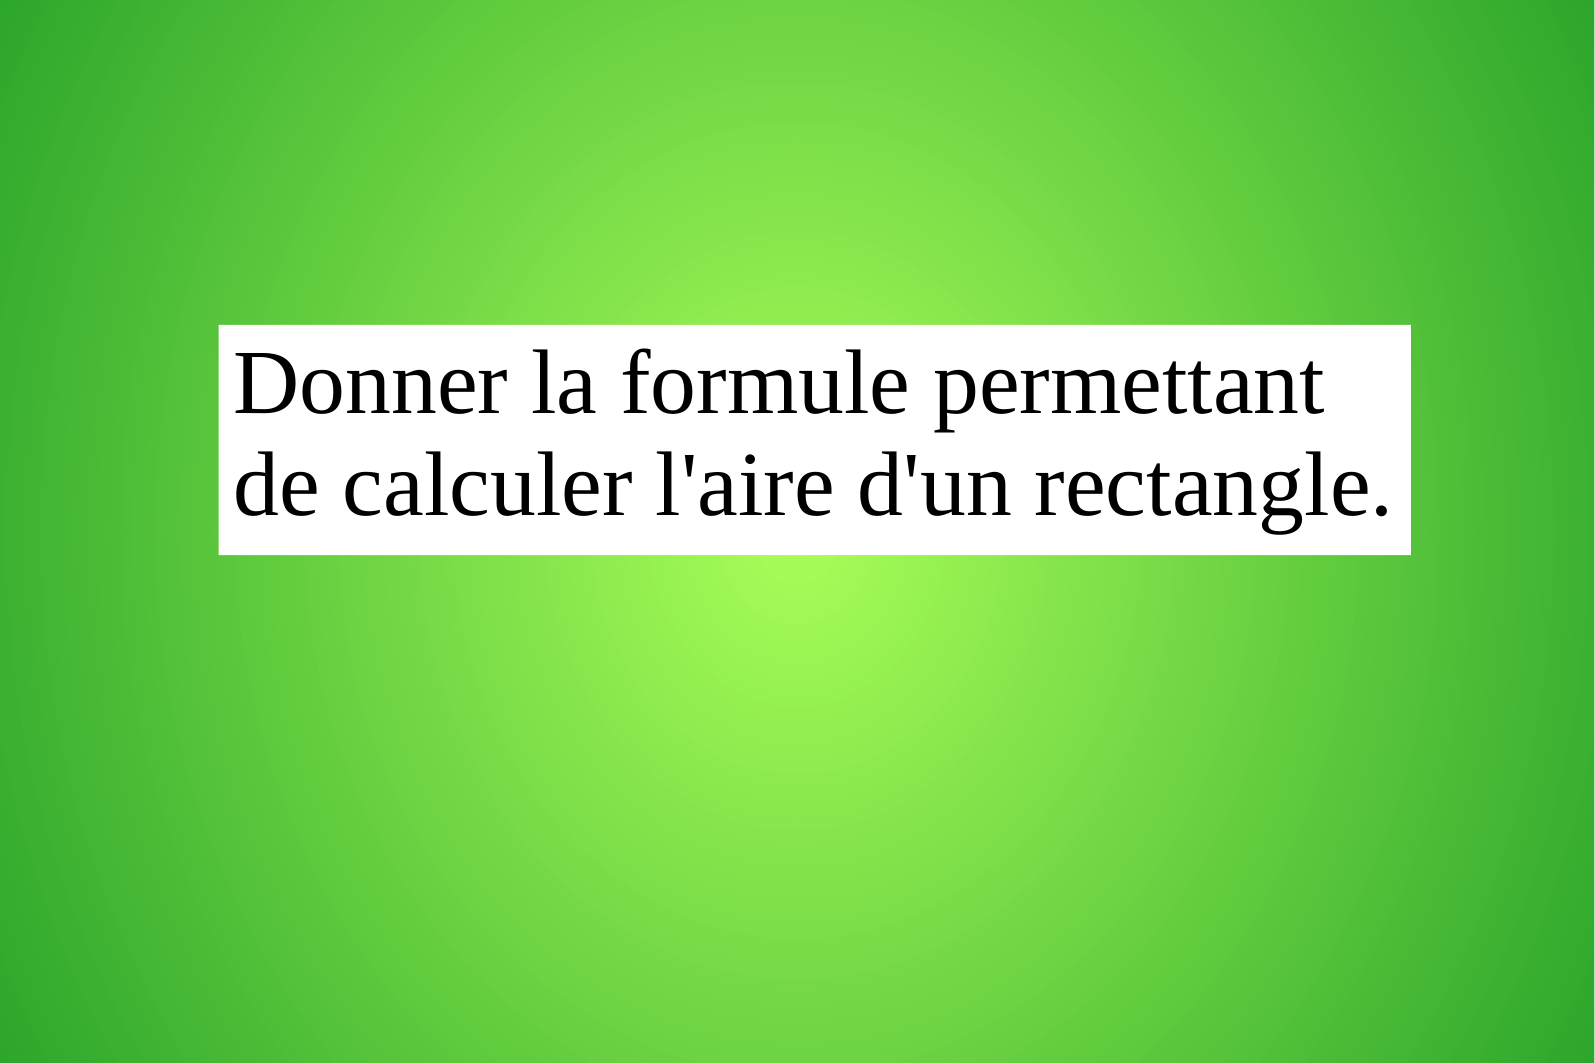

Donner la formule permettant
de calculer l'aire d'un rectangle.